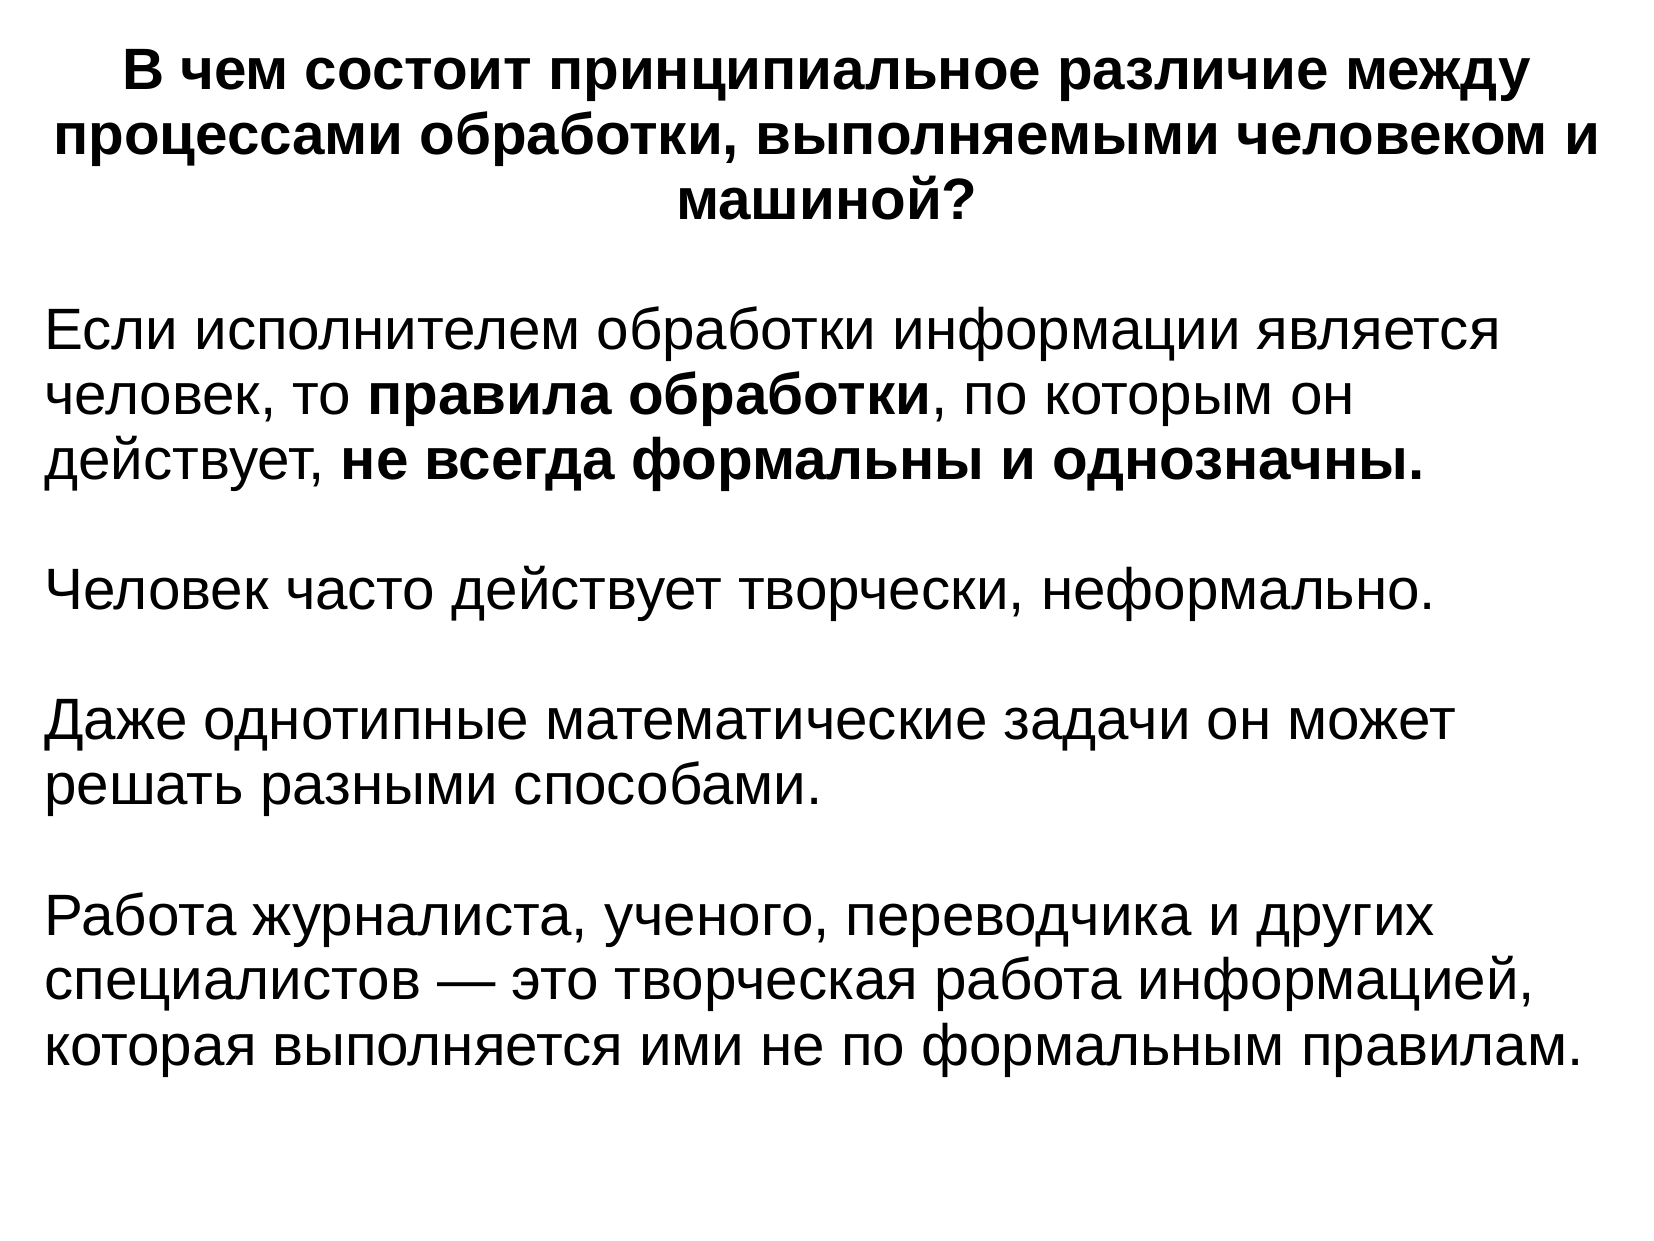

В чем состоит принципиальное различие между процессами обработки, выполняемыми человеком и машиной?
Если исполнителем обработки информации является человек, то правила обработки, по которым он действует, не всегда формальны и однозначны.
Человек часто действует творчески, неформально.
Даже однотипные математические задачи он может решать разными способами.
Работа журналиста, ученого, переводчика и других специалистов — это творческая работа информацией, которая выполняется ими не по формальным правилам.